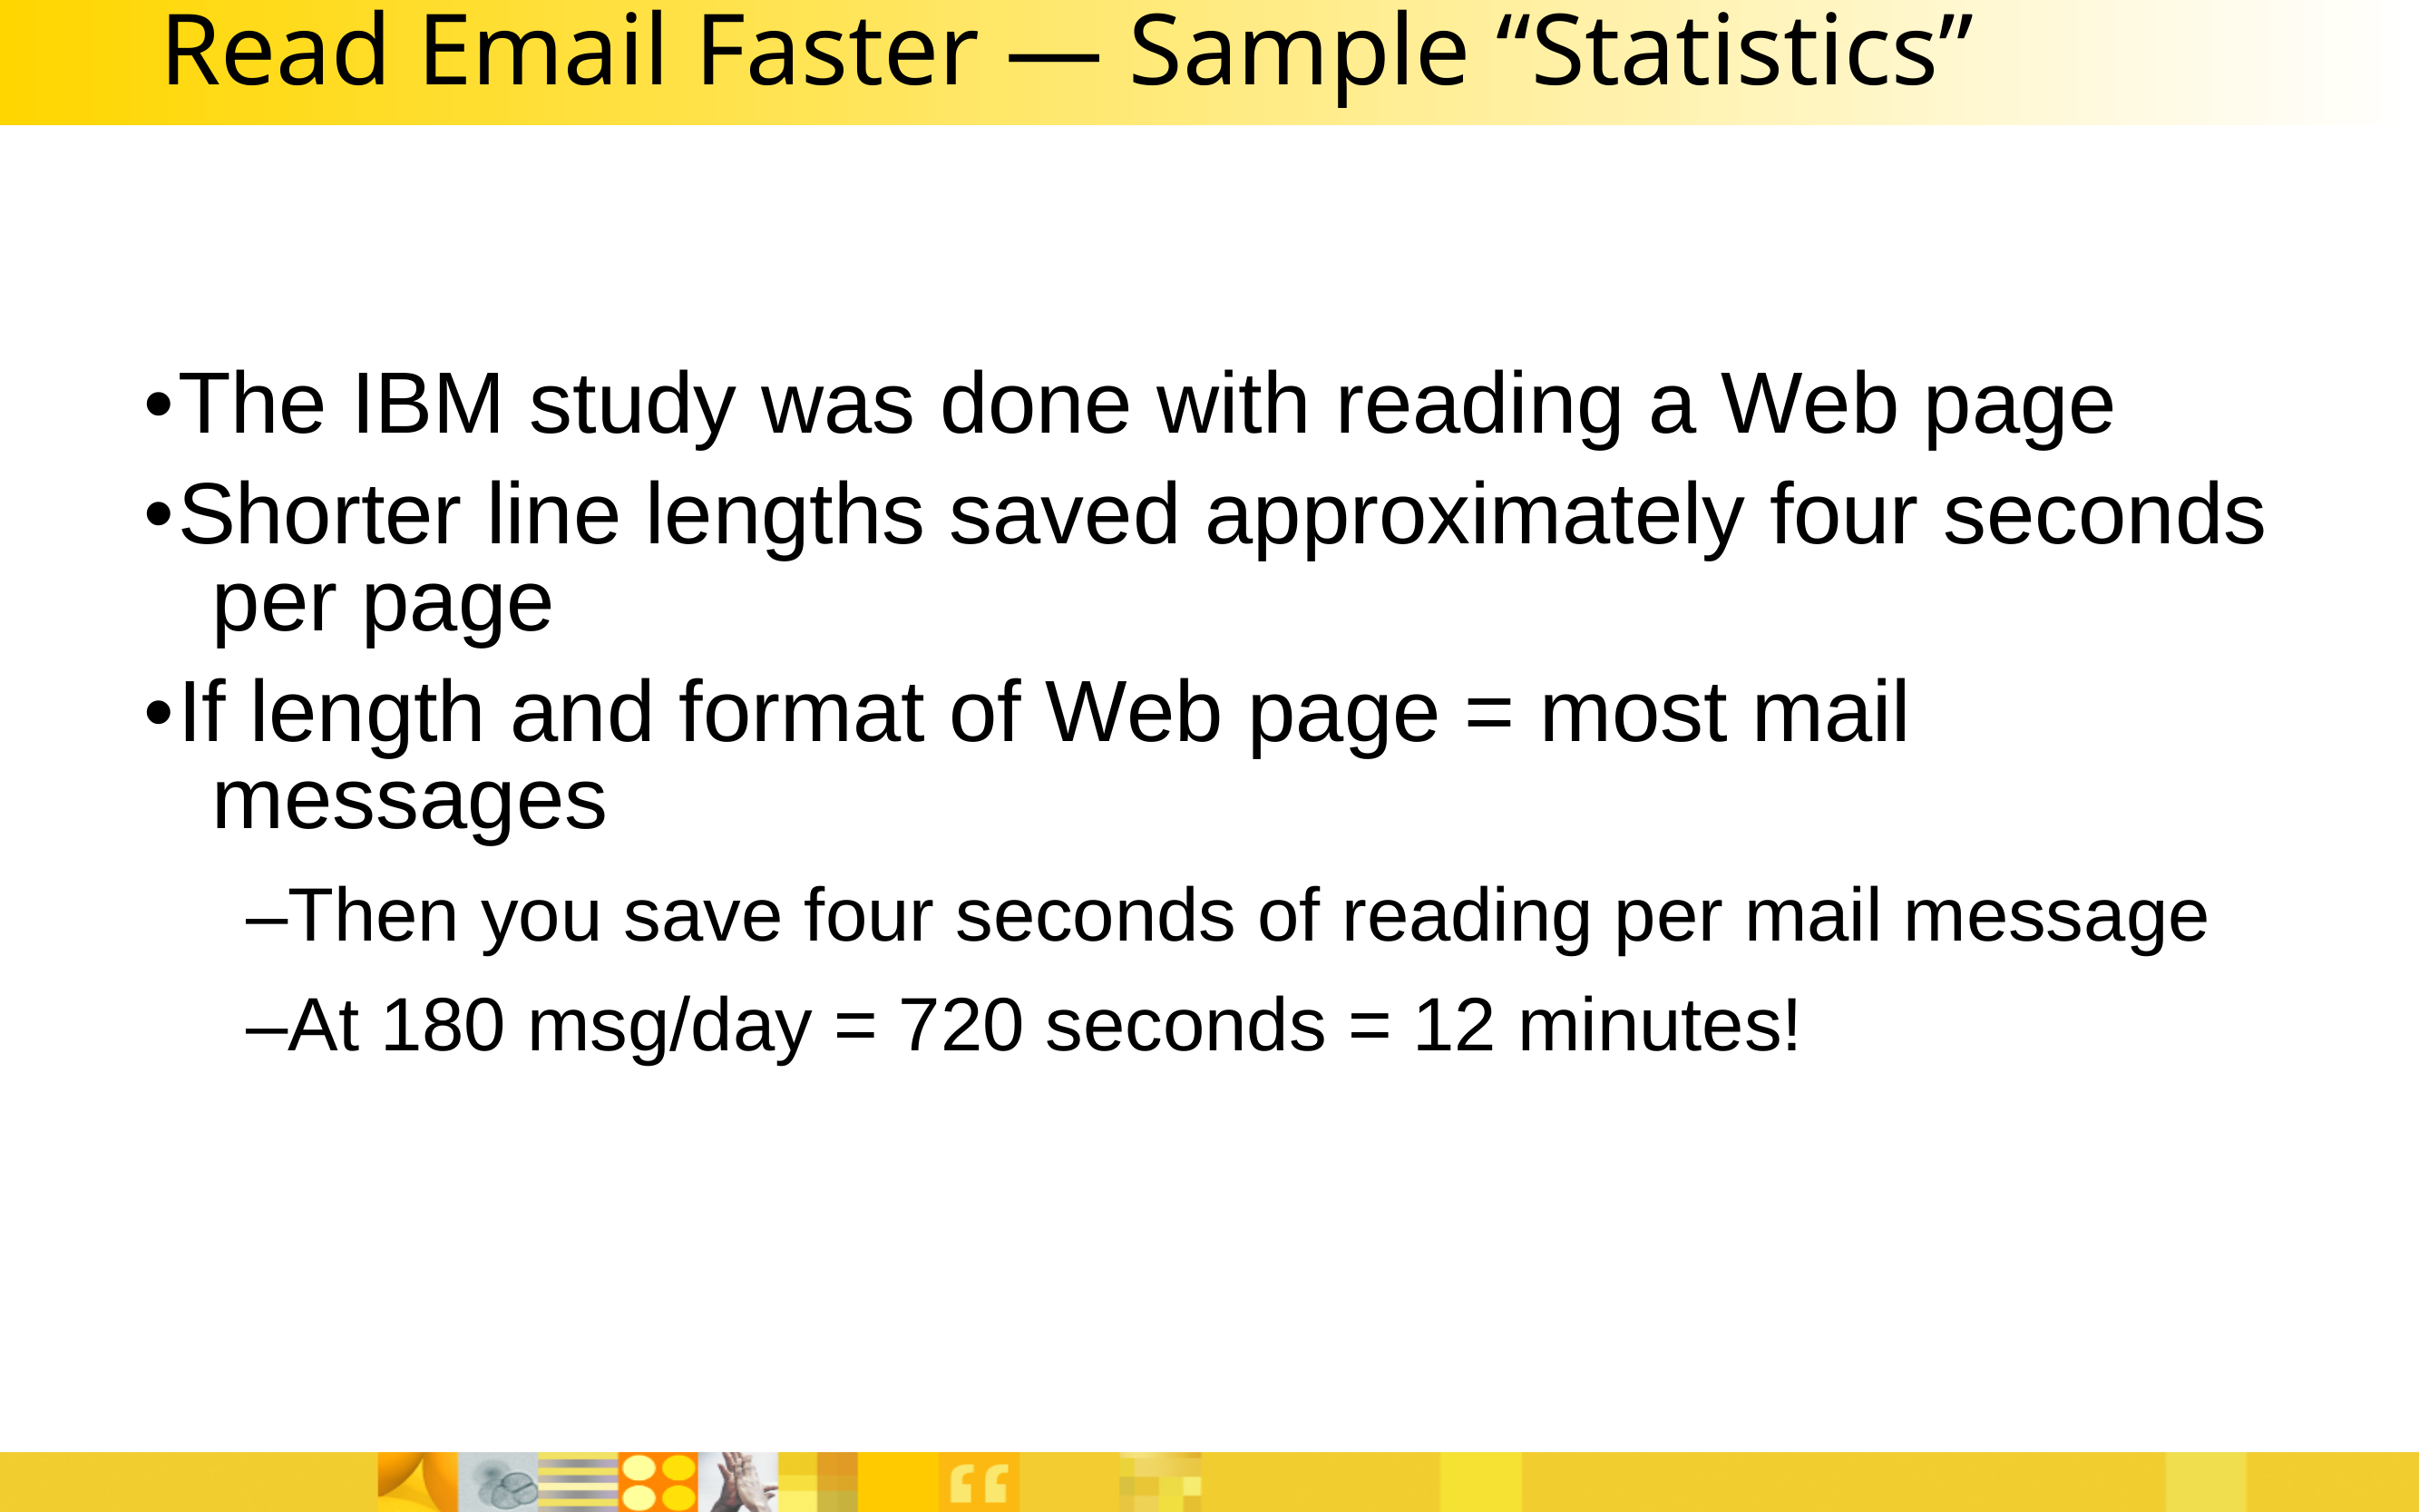

# Read Email Faster — Sample “Statistics”
The IBM study was done with reading a Web page
Shorter line lengths saved approximately four seconds per page
If length and format of Web page = most mail messages
Then you save four seconds of reading per mail message
At 180 msg/day = 720 seconds = 12 minutes!